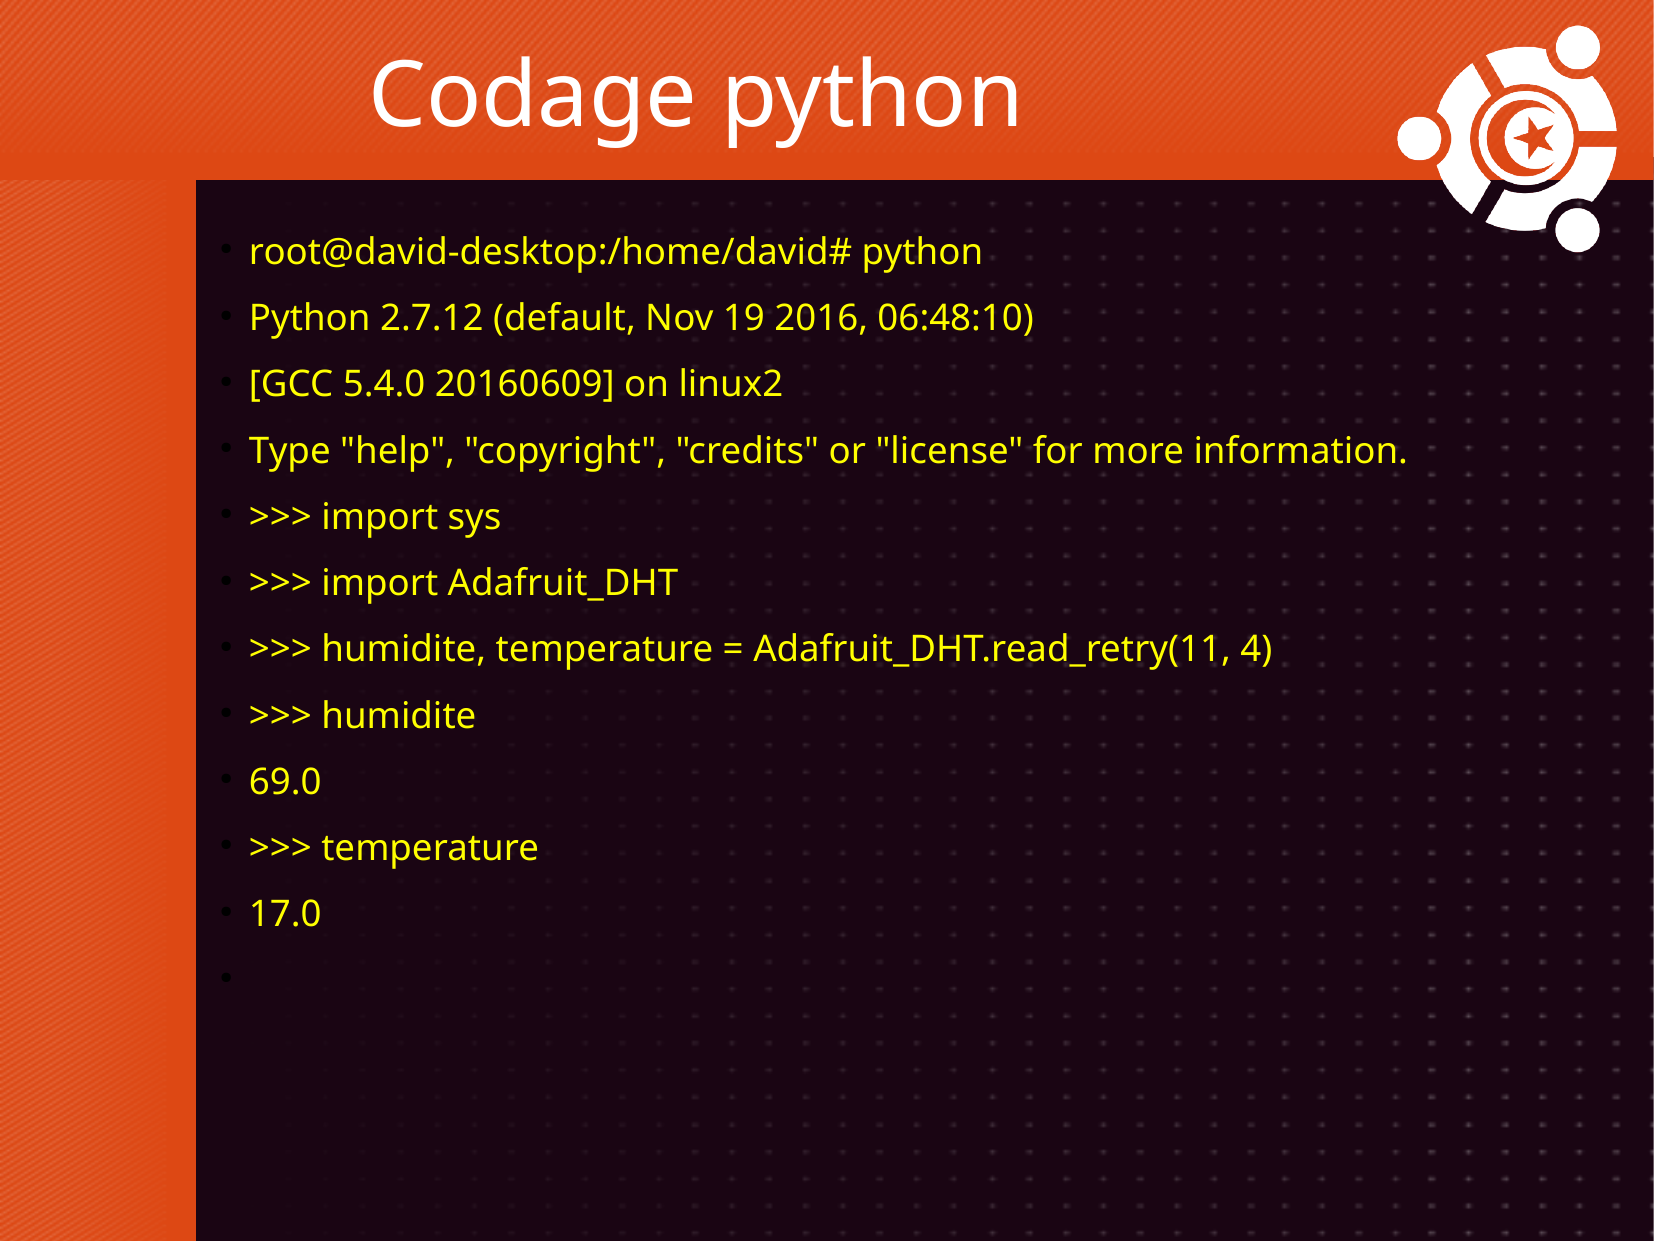

# Codage python
root@david-desktop:/home/david# python
Python 2.7.12 (default, Nov 19 2016, 06:48:10)
[GCC 5.4.0 20160609] on linux2
Type "help", "copyright", "credits" or "license" for more information.
>>> import sys
>>> import Adafruit_DHT
>>> humidite, temperature = Adafruit_DHT.read_retry(11, 4)
>>> humidite
69.0
>>> temperature
17.0